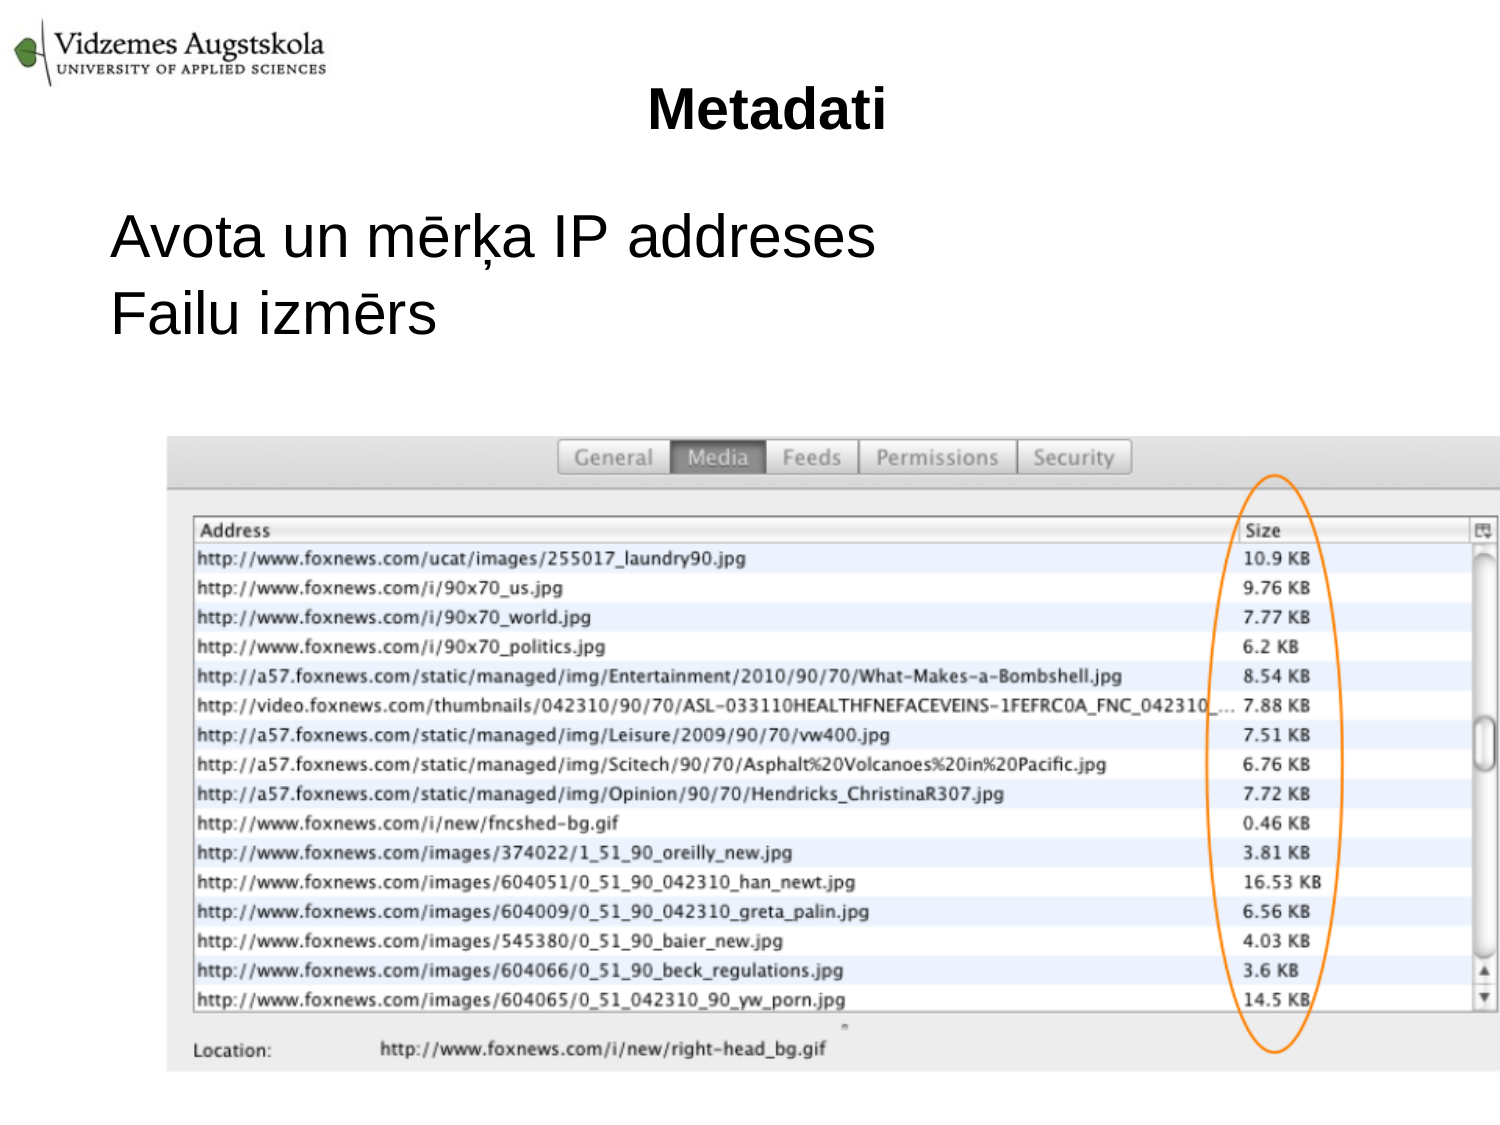

# Metadati
Avota un mērķa IP addreses
Failu izmērs